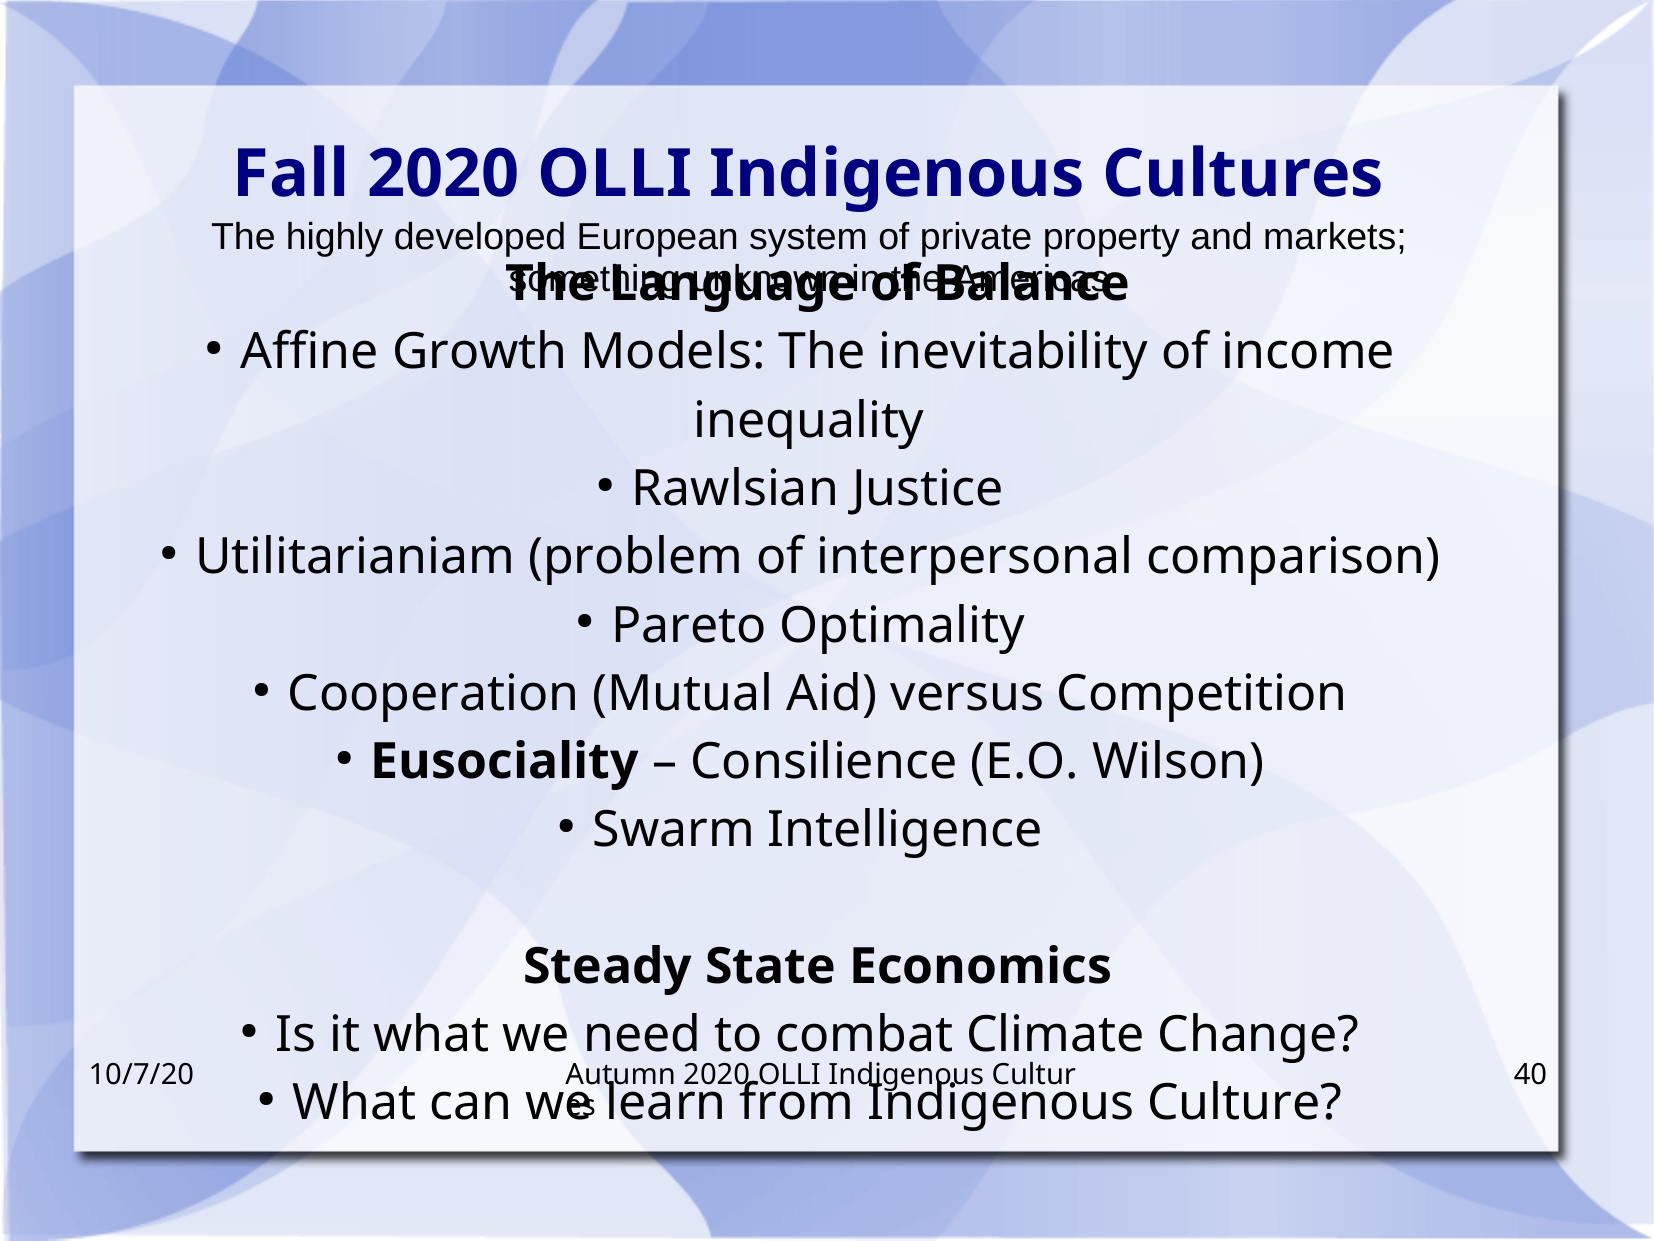

# Fall 2020 OLLI Indigenous Cultures The highly developed European system of private property and markets; something unknown in the Americas
The Language of Balance
Affine Growth Models: The inevitability of income inequality
Rawlsian Justice
Utilitarianiam (problem of interpersonal comparison)
Pareto Optimality
Cooperation (Mutual Aid) versus Competition
Eusociality – Consilience (E.O. Wilson)
Swarm Intelligence
Steady State Economics
Is it what we need to combat Climate Change?
What can we learn from Indigenous Culture?
10/7/20
Autumn 2020 OLLI Indigenous Cultures
40